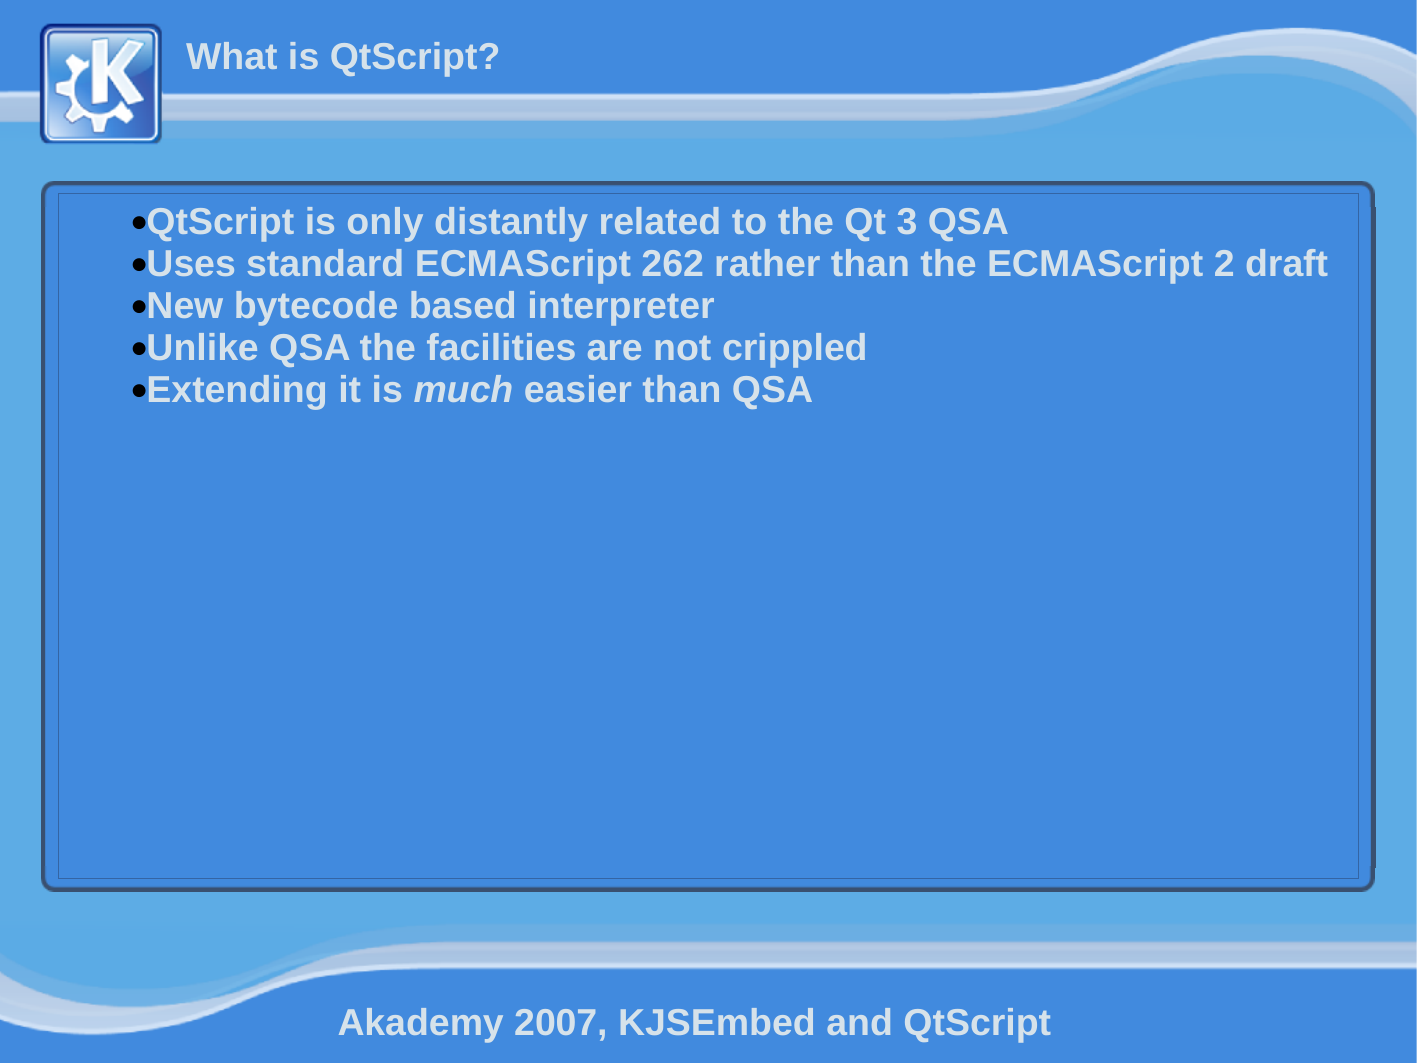

What is QtScript?
QtScript is only distantly related to the Qt 3 QSA
Uses standard ECMAScript 262 rather than the ECMAScript 2 draft
New bytecode based interpreter
Unlike QSA the facilities are not crippled
Extending it is much easier than QSA